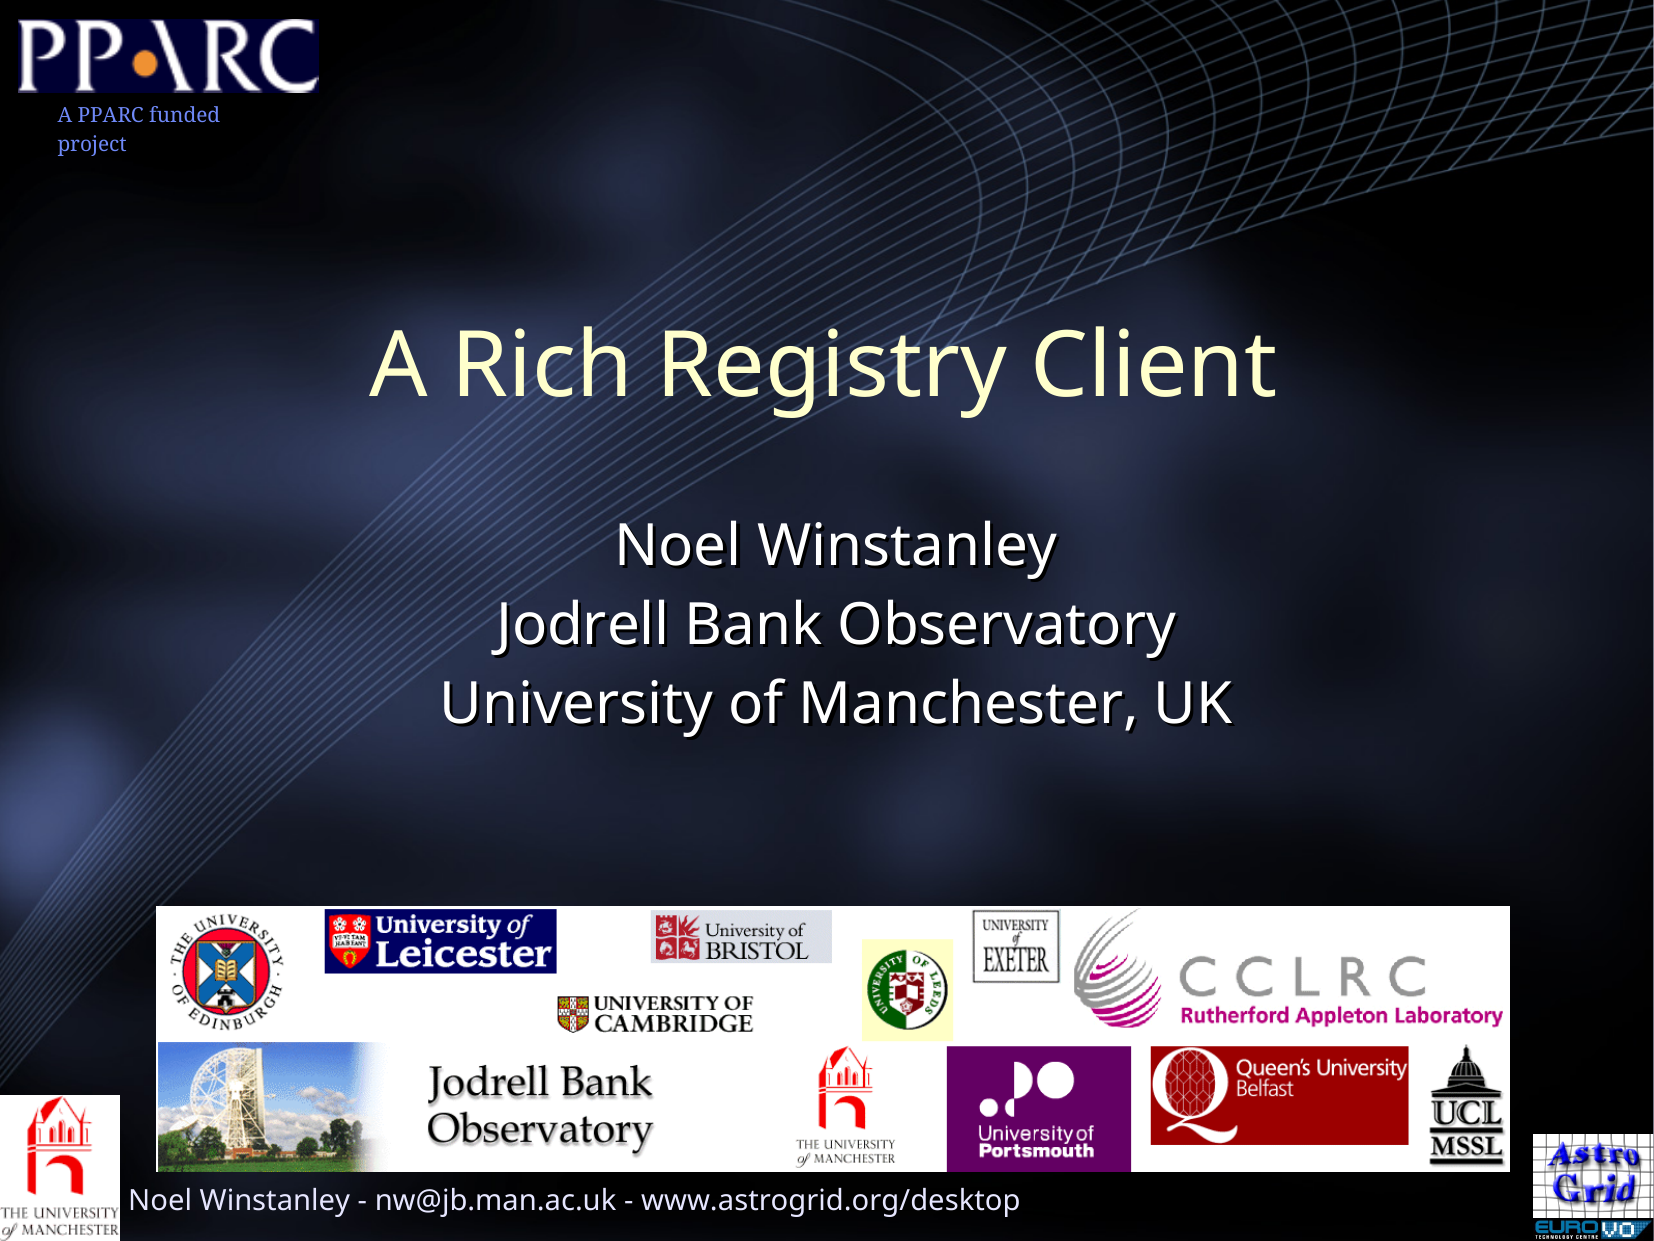

A PPARC funded project
# A Rich Registry Client Noel Winstanley Jodrell Bank Observatory University of Manchester, UK